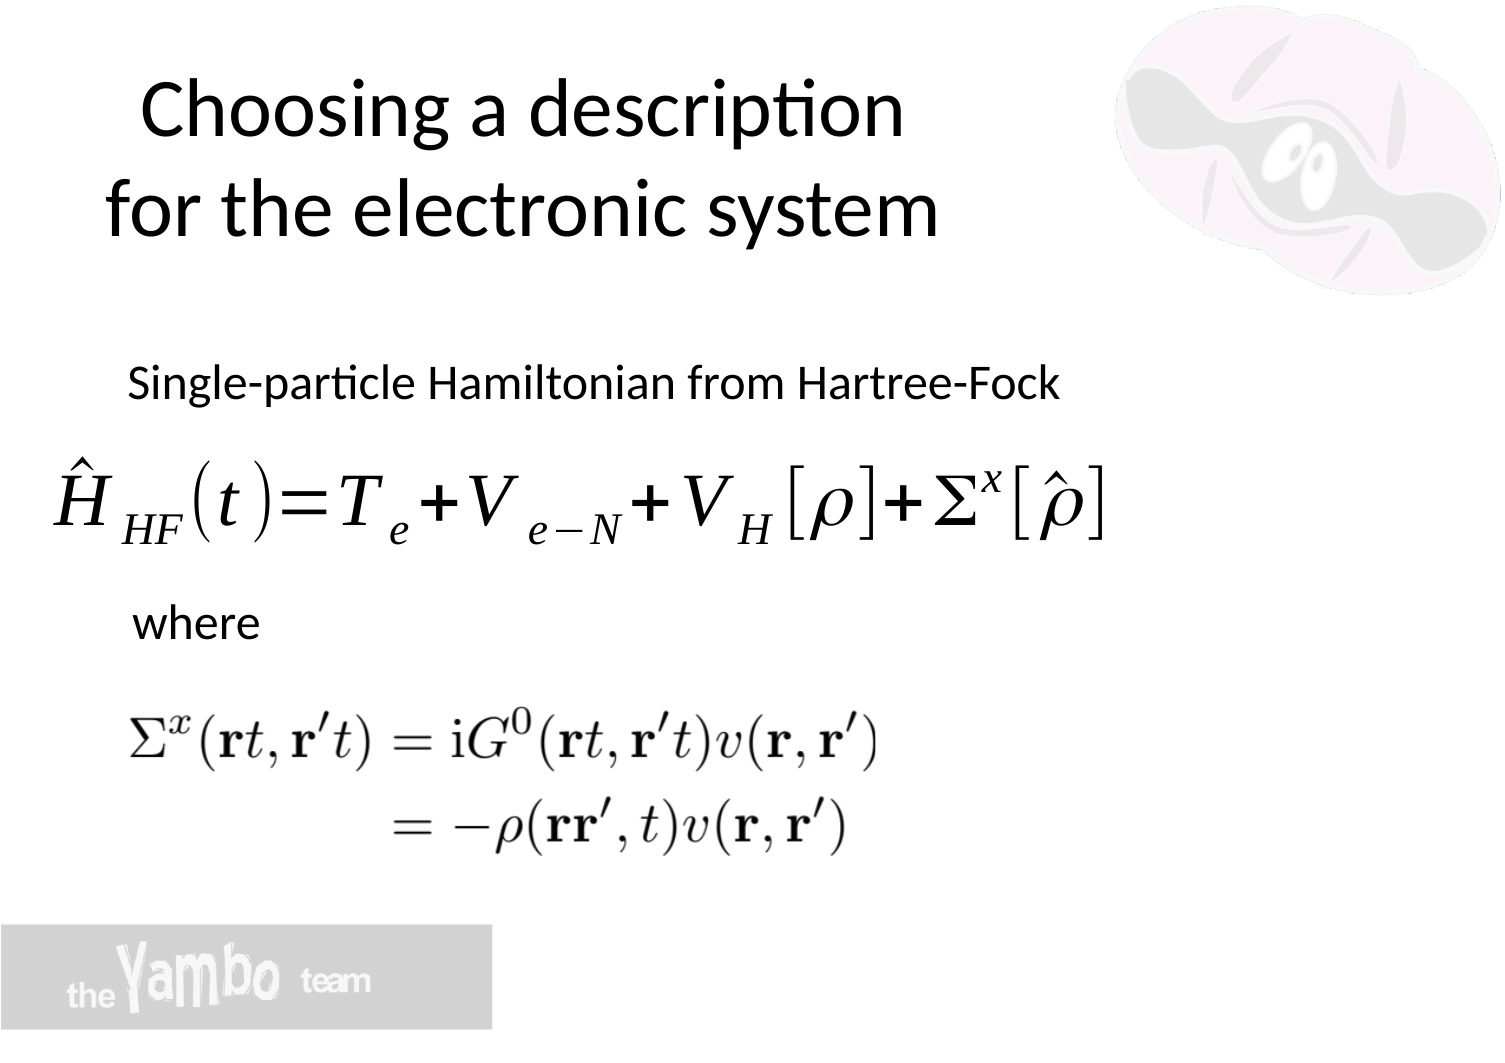

Choosing a description for the electronic system
Single-particle Hamiltonian from Hartree-Fock
where